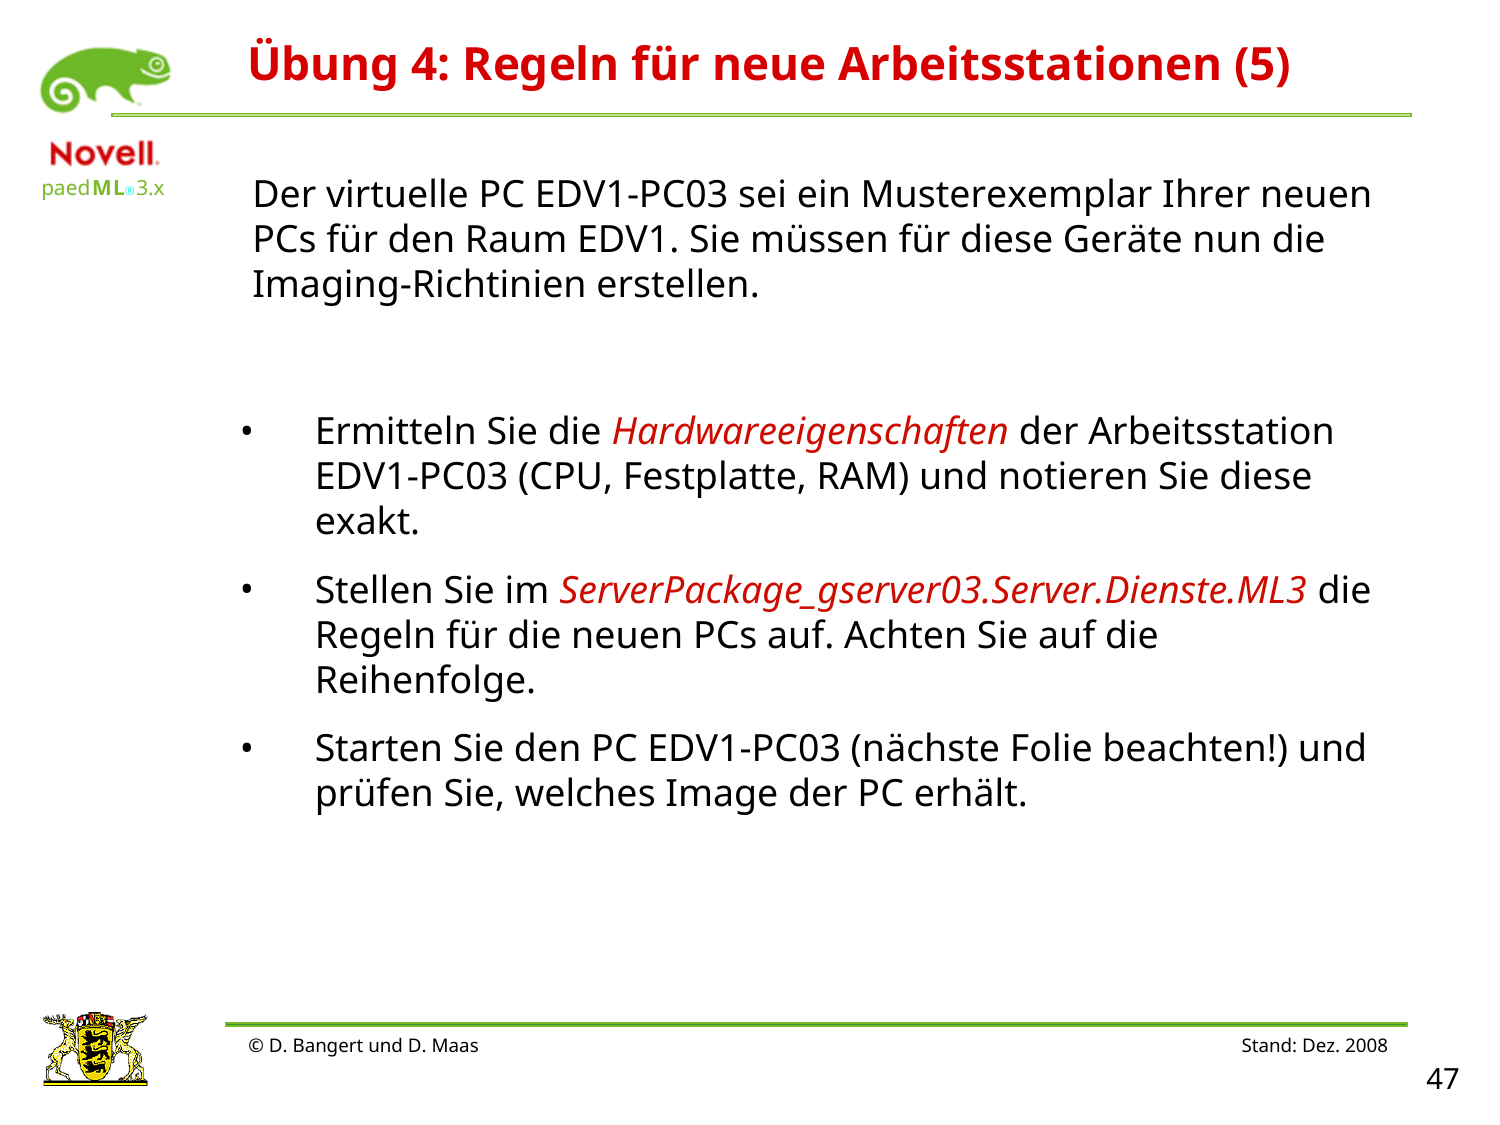

# Übung 4: Regeln für neue Arbeitsstationen (5)‏
Der virtuelle PC EDV1-PC03 sei ein Musterexemplar Ihrer neuen PCs für den Raum EDV1. Sie müssen für diese Geräte nun die Imaging-Richtinien erstellen.
Ermitteln Sie die Hardwareeigenschaften der Arbeitsstation EDV1-PC03 (CPU, Festplatte, RAM) und notieren Sie diese exakt.
Stellen Sie im ServerPackage_gserver03.Server.Dienste.ML3 die Regeln für die neuen PCs auf. Achten Sie auf die Reihenfolge.
Starten Sie den PC EDV1-PC03 (nächste Folie beachten!) und prüfen Sie, welches Image der PC erhält.
© D. Bangert und D. Maas
Dez. 2008
47